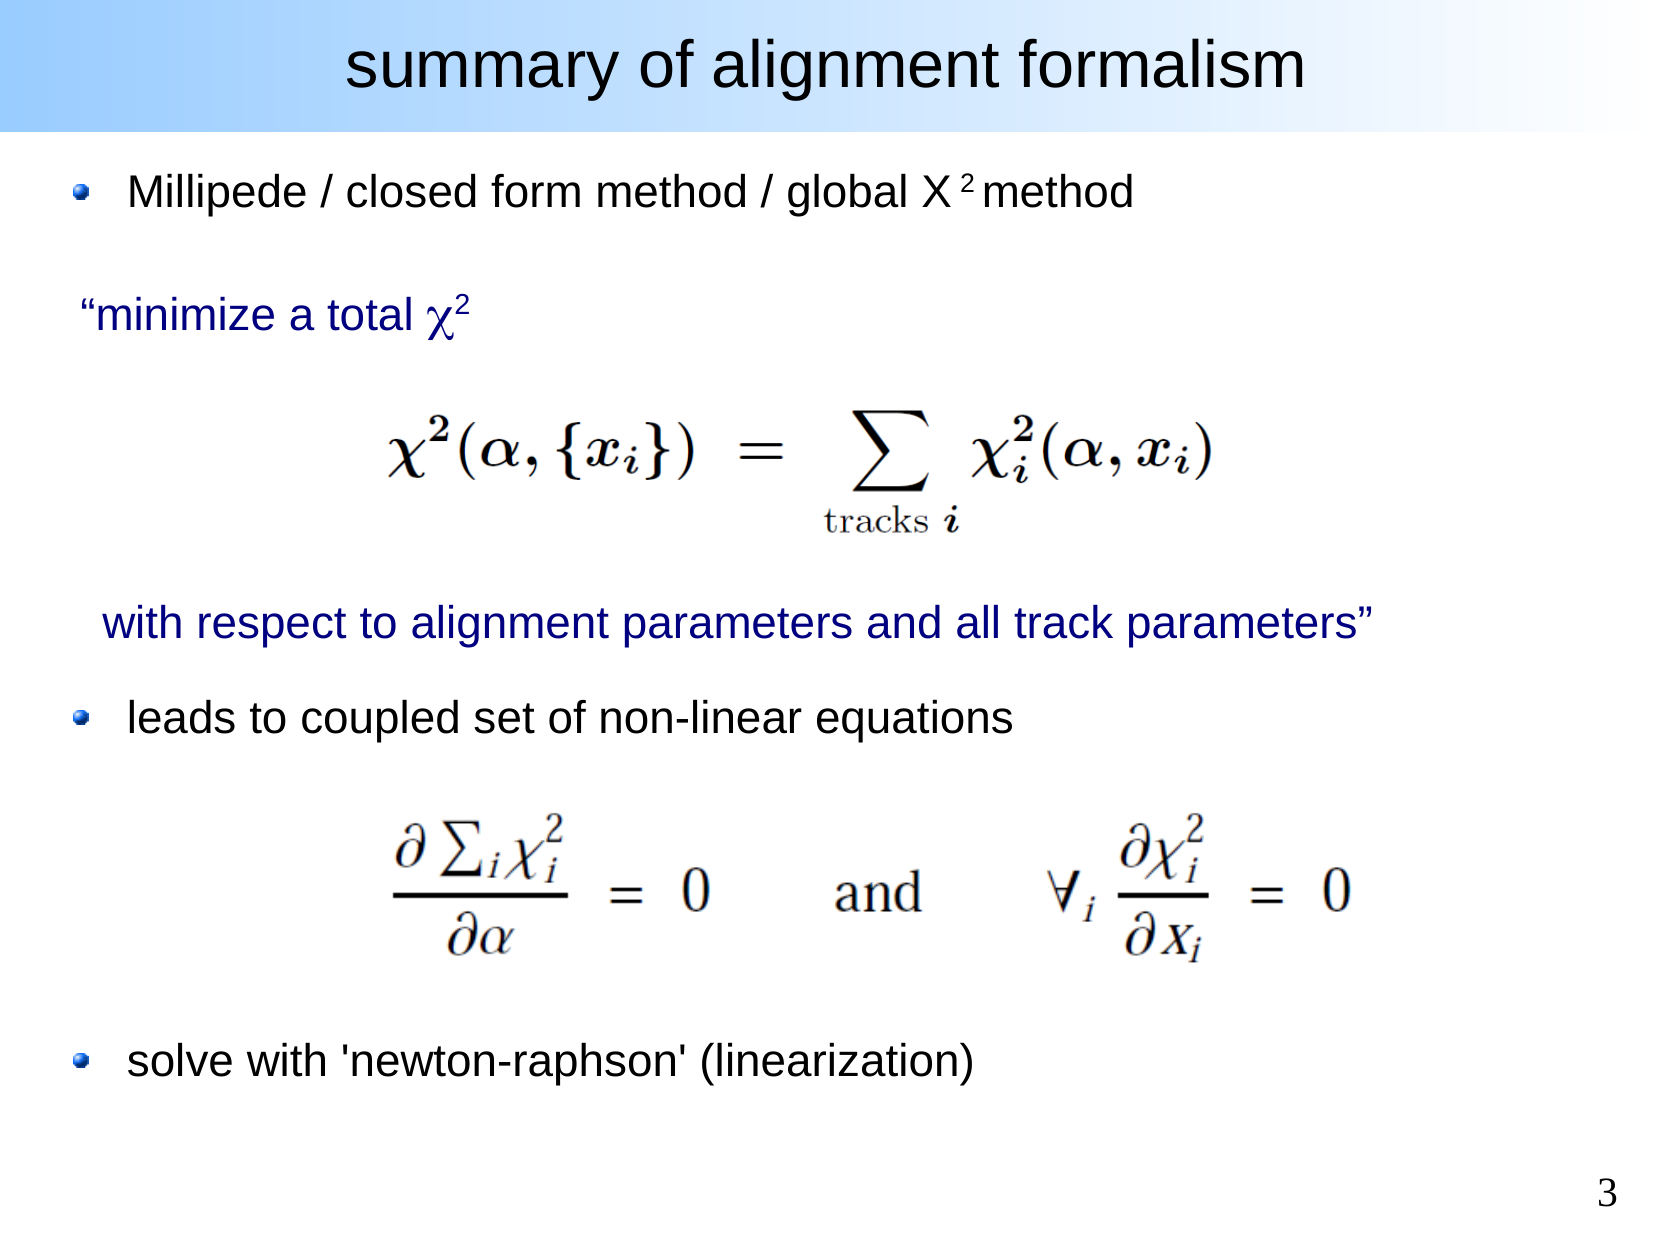

# summary of alignment formalism
Millipede / closed form method / global X 2 method
“minimize a total 2
with respect to alignment parameters and all track parameters”
leads to coupled set of non-linear equations
solve with 'newton-raphson' (linearization)
3